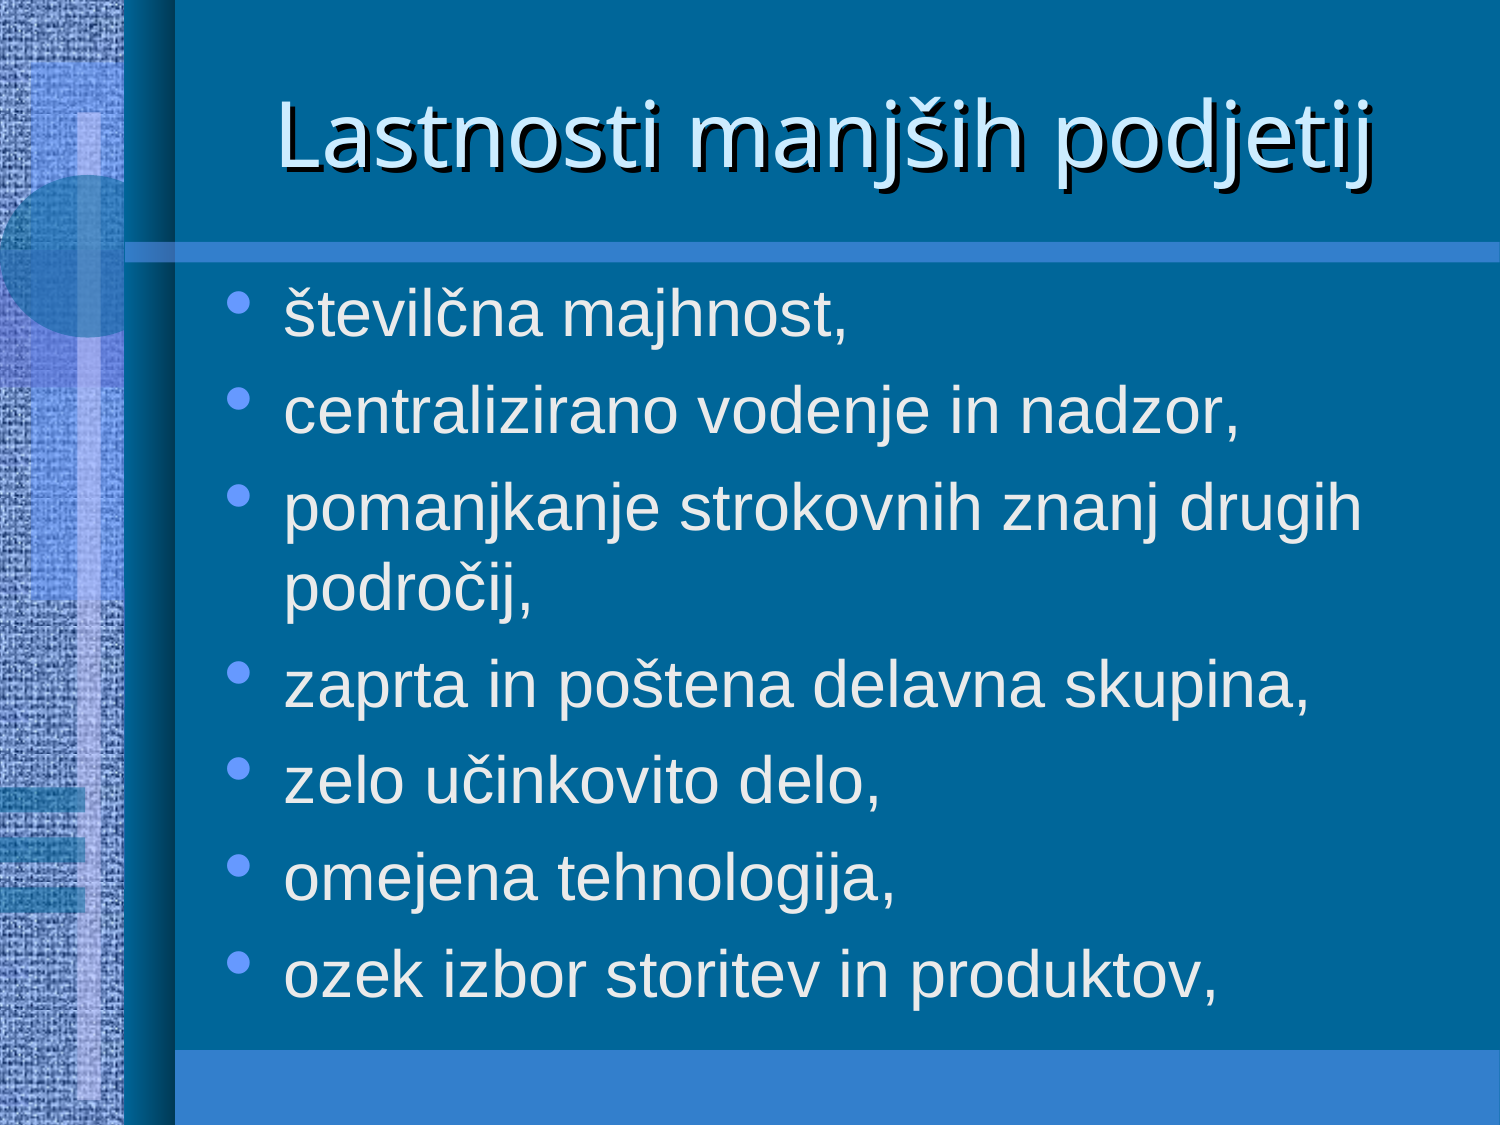

# Lastnosti manjših podjetij
številčna majhnost,
centralizirano vodenje in nadzor,
pomanjkanje strokovnih znanj drugih področij,
zaprta in poštena delavna skupina,
zelo učinkovito delo,
omejena tehnologija,
ozek izbor storitev in produktov,